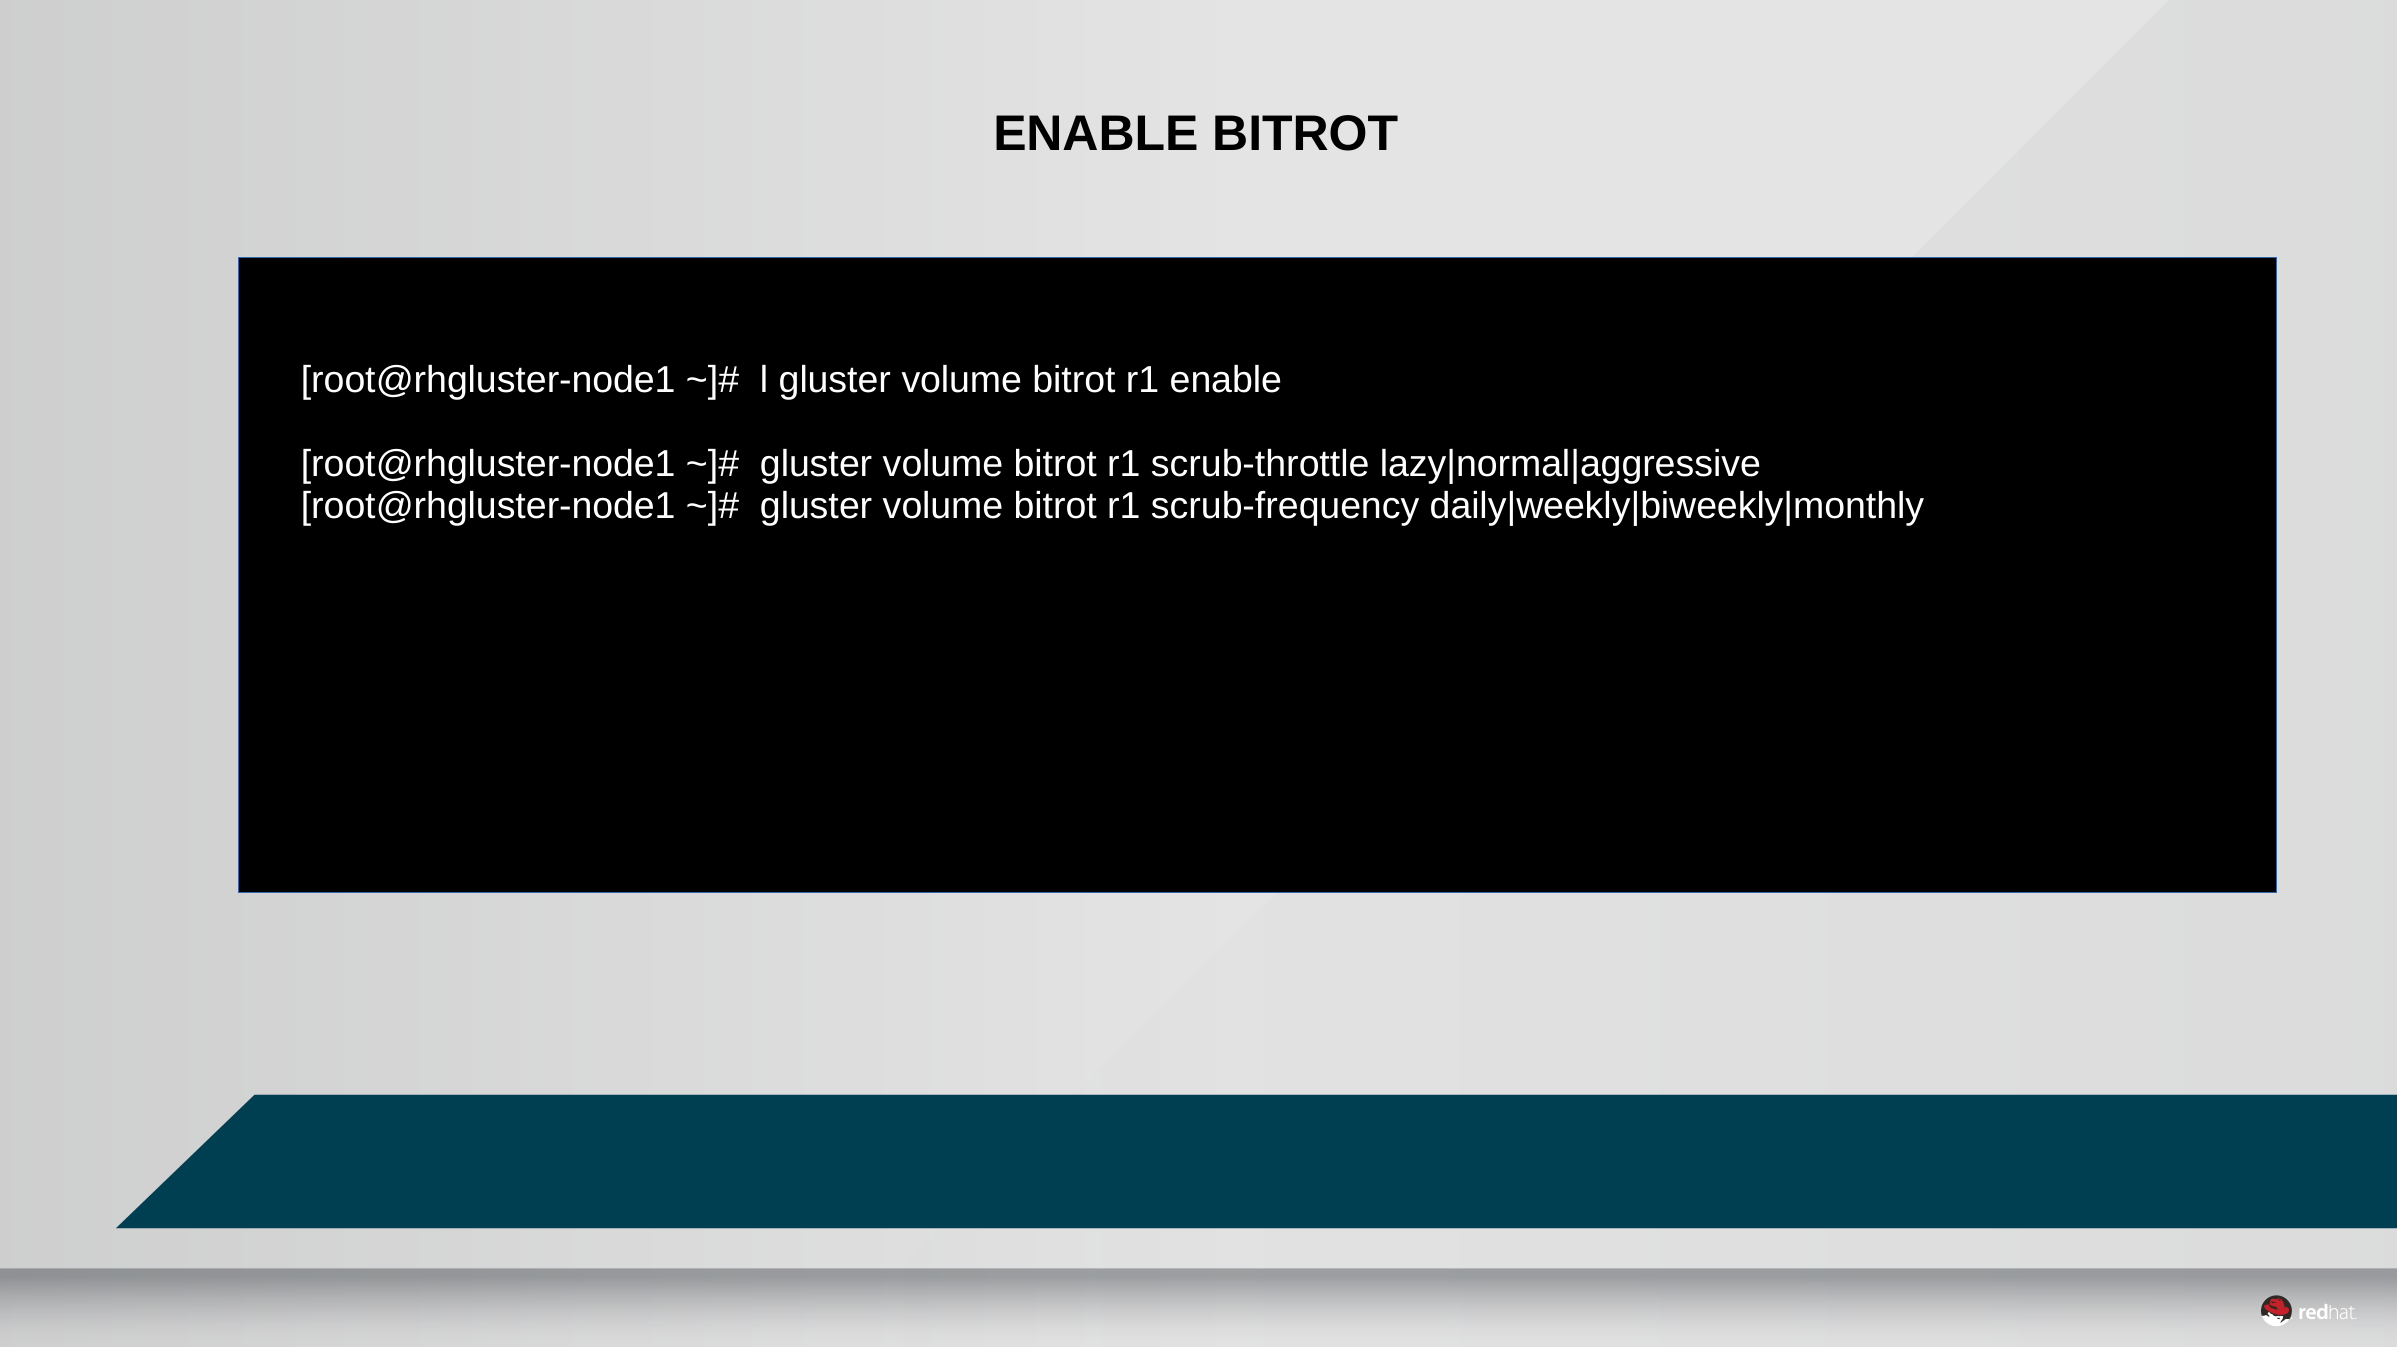

ENABLE BITROT
[root@rhgluster-node1 ~]# l gluster volume bitrot r1 enable
[root@rhgluster-node1 ~]# gluster volume bitrot r1 scrub-throttle lazy|normal|aggressive
[root@rhgluster-node1 ~]# gluster volume bitrot r1 scrub-frequency daily|weekly|biweekly|monthly